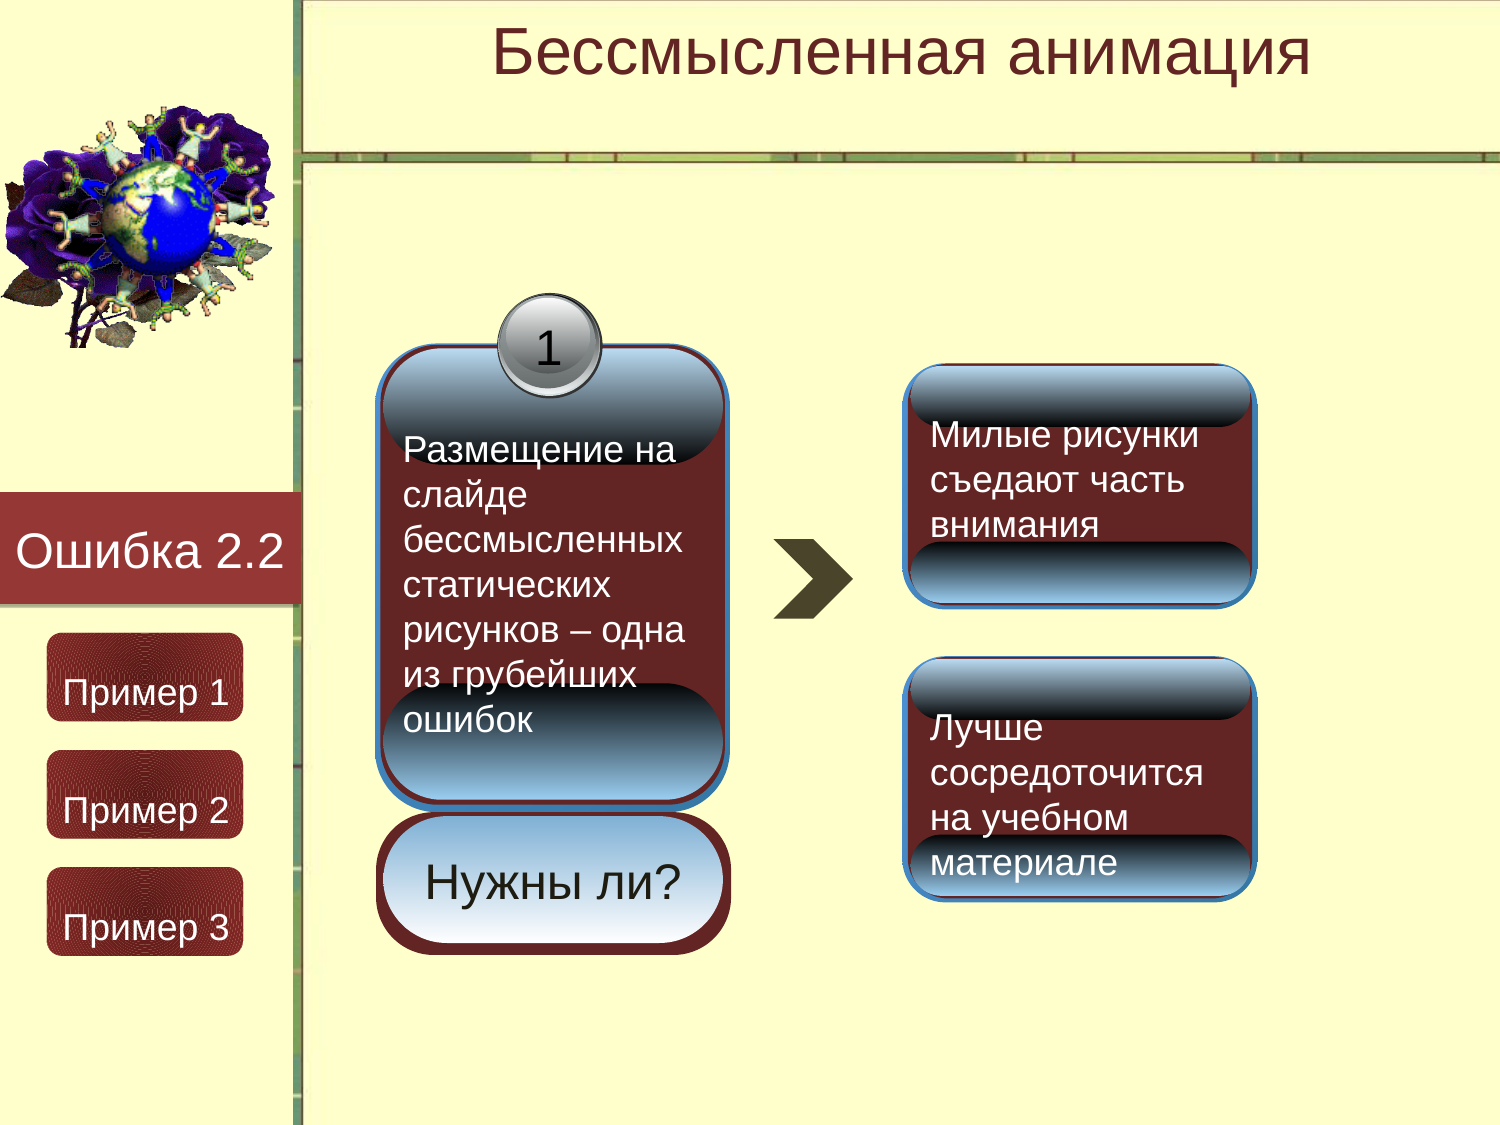

Бессмысленная анимация
1
Размещение на слайде бессмысленных статических рисунков – одна из грубейших ошибок
Нужны ли?
Милые рисунки съедают часть внимания
Ошибка 2.2
Пример 1
Лучше сосредоточится на учебном материале
Пример 2
Пример 3